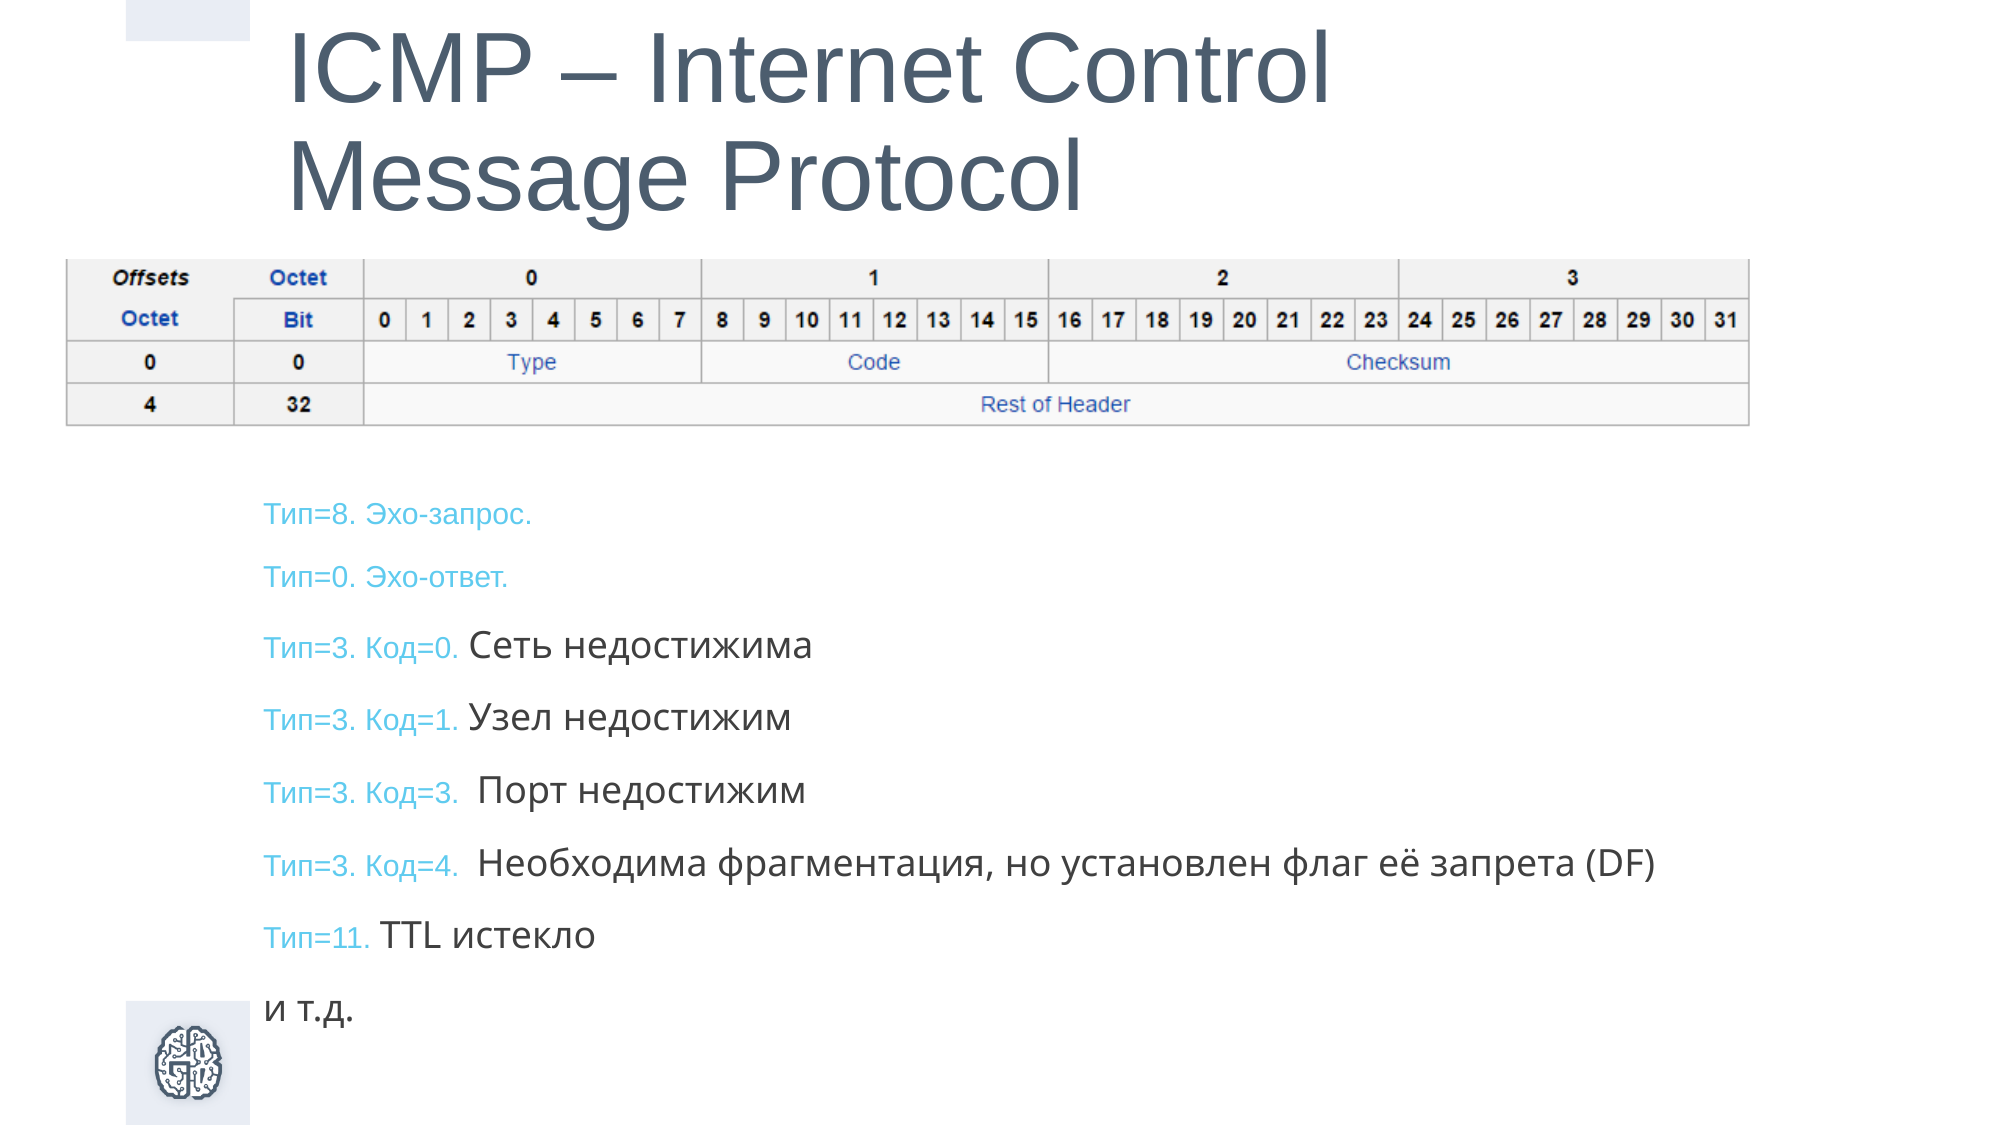

# ICMP – Internet Control Message Protocol
Тип=8. Эхо-запрос.
Тип=0. Эхо-ответ.
Тип=3. Код=0. Сеть недостижима
Тип=3. Код=1. Узел недостижим
Тип=3. Код=3. Порт недостижим
Тип=3. Код=4. Необходима фрагментация, но установлен флаг её запрета (DF)
Тип=11. TTL истекло
и т.д.